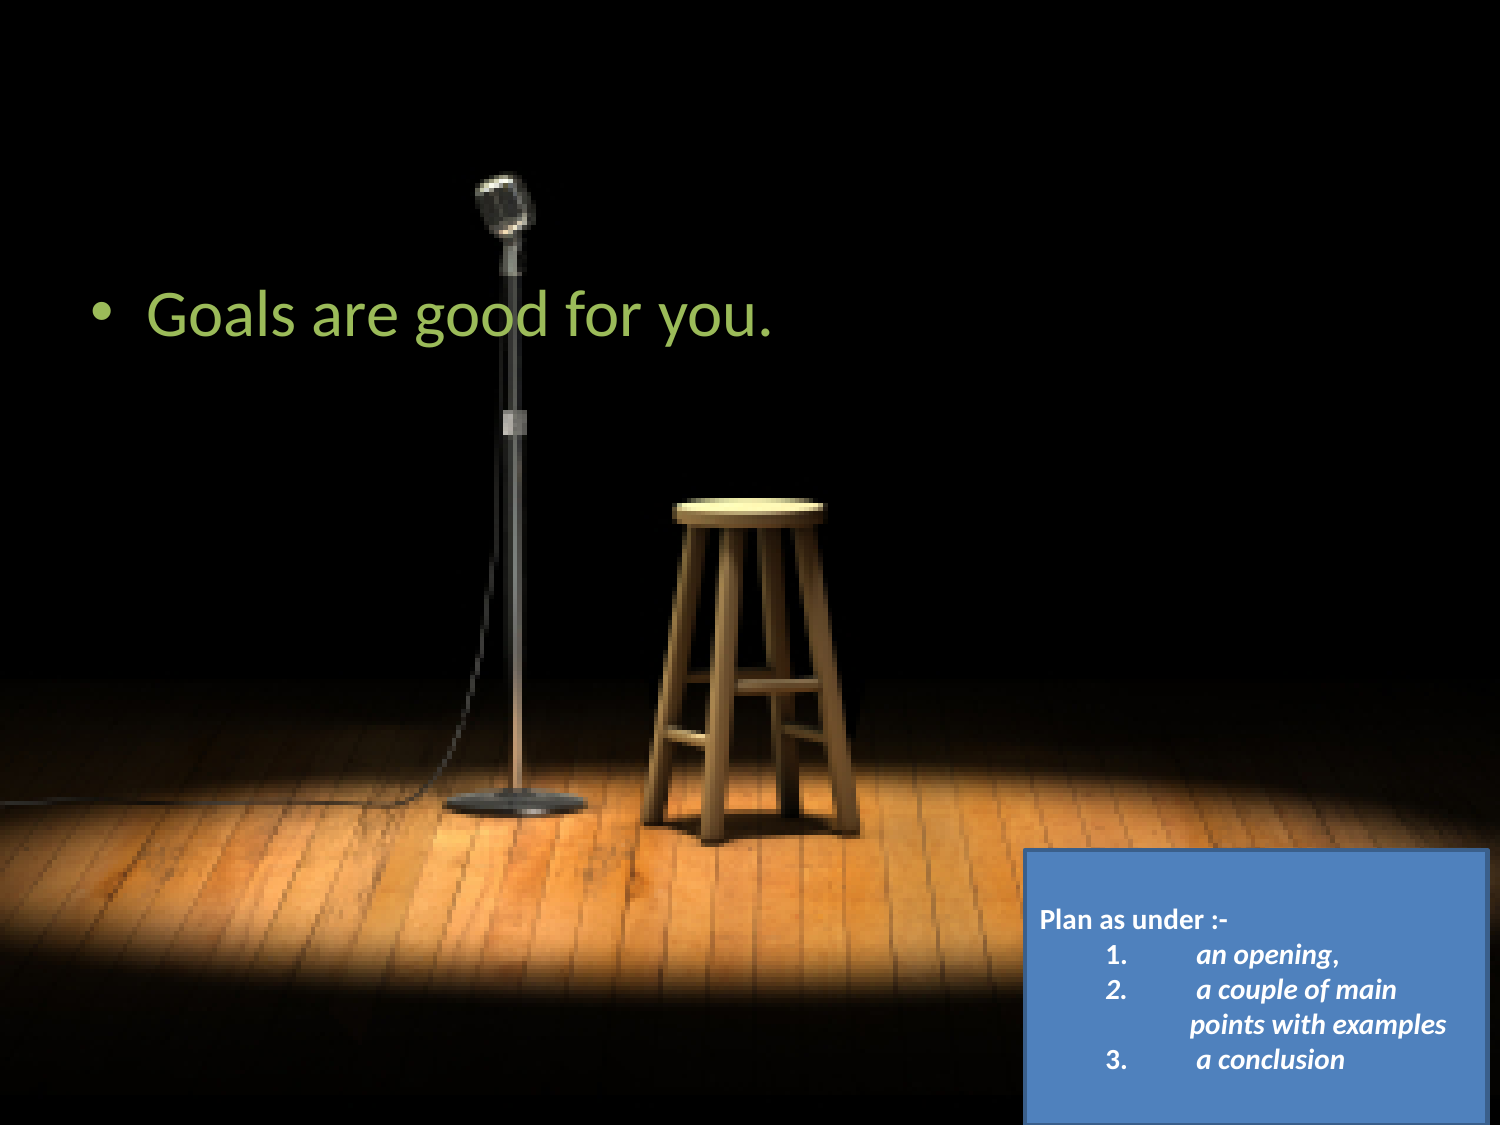

# 14
Goals are good for you.
Plan as under :-
 an opening,
 a couple of main points with examples
 a conclusion